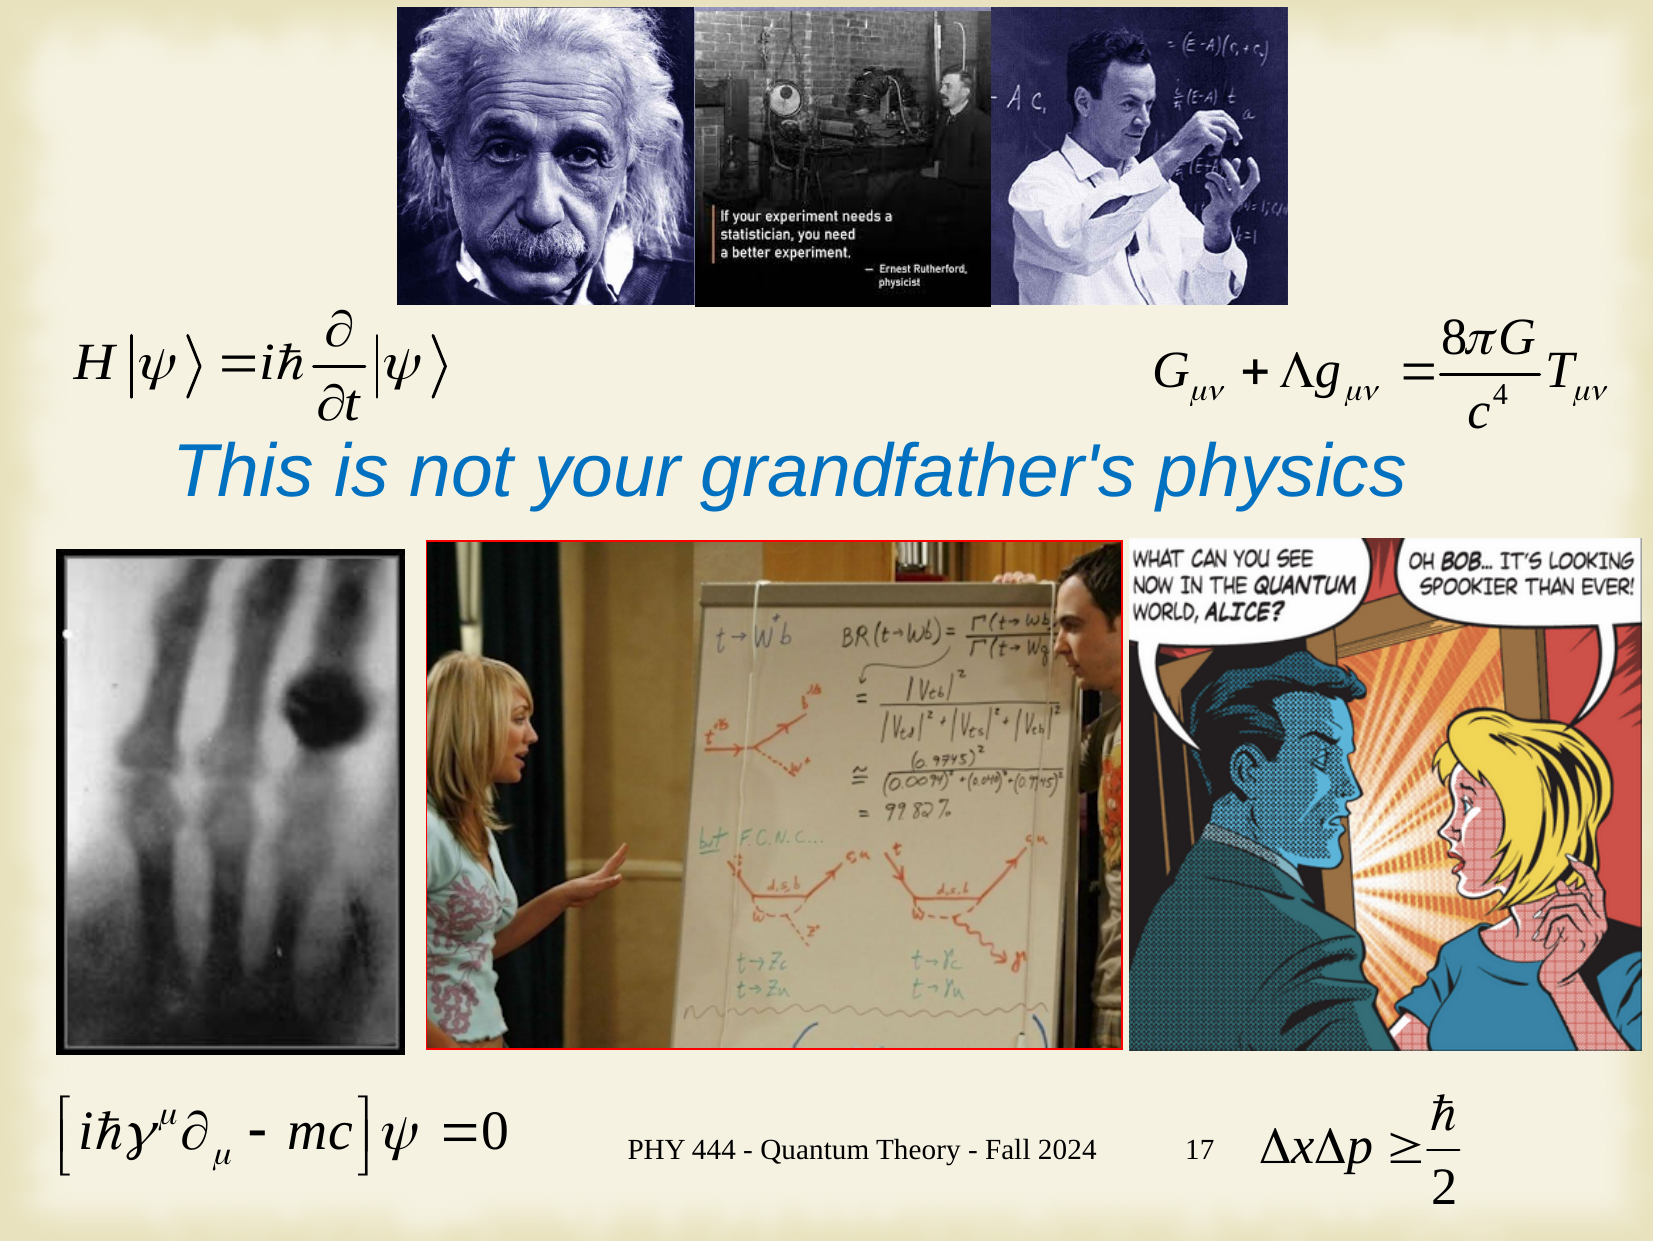

# This is not your grandfather's physics
PHY 444 - Quantum Theory - Fall 2024